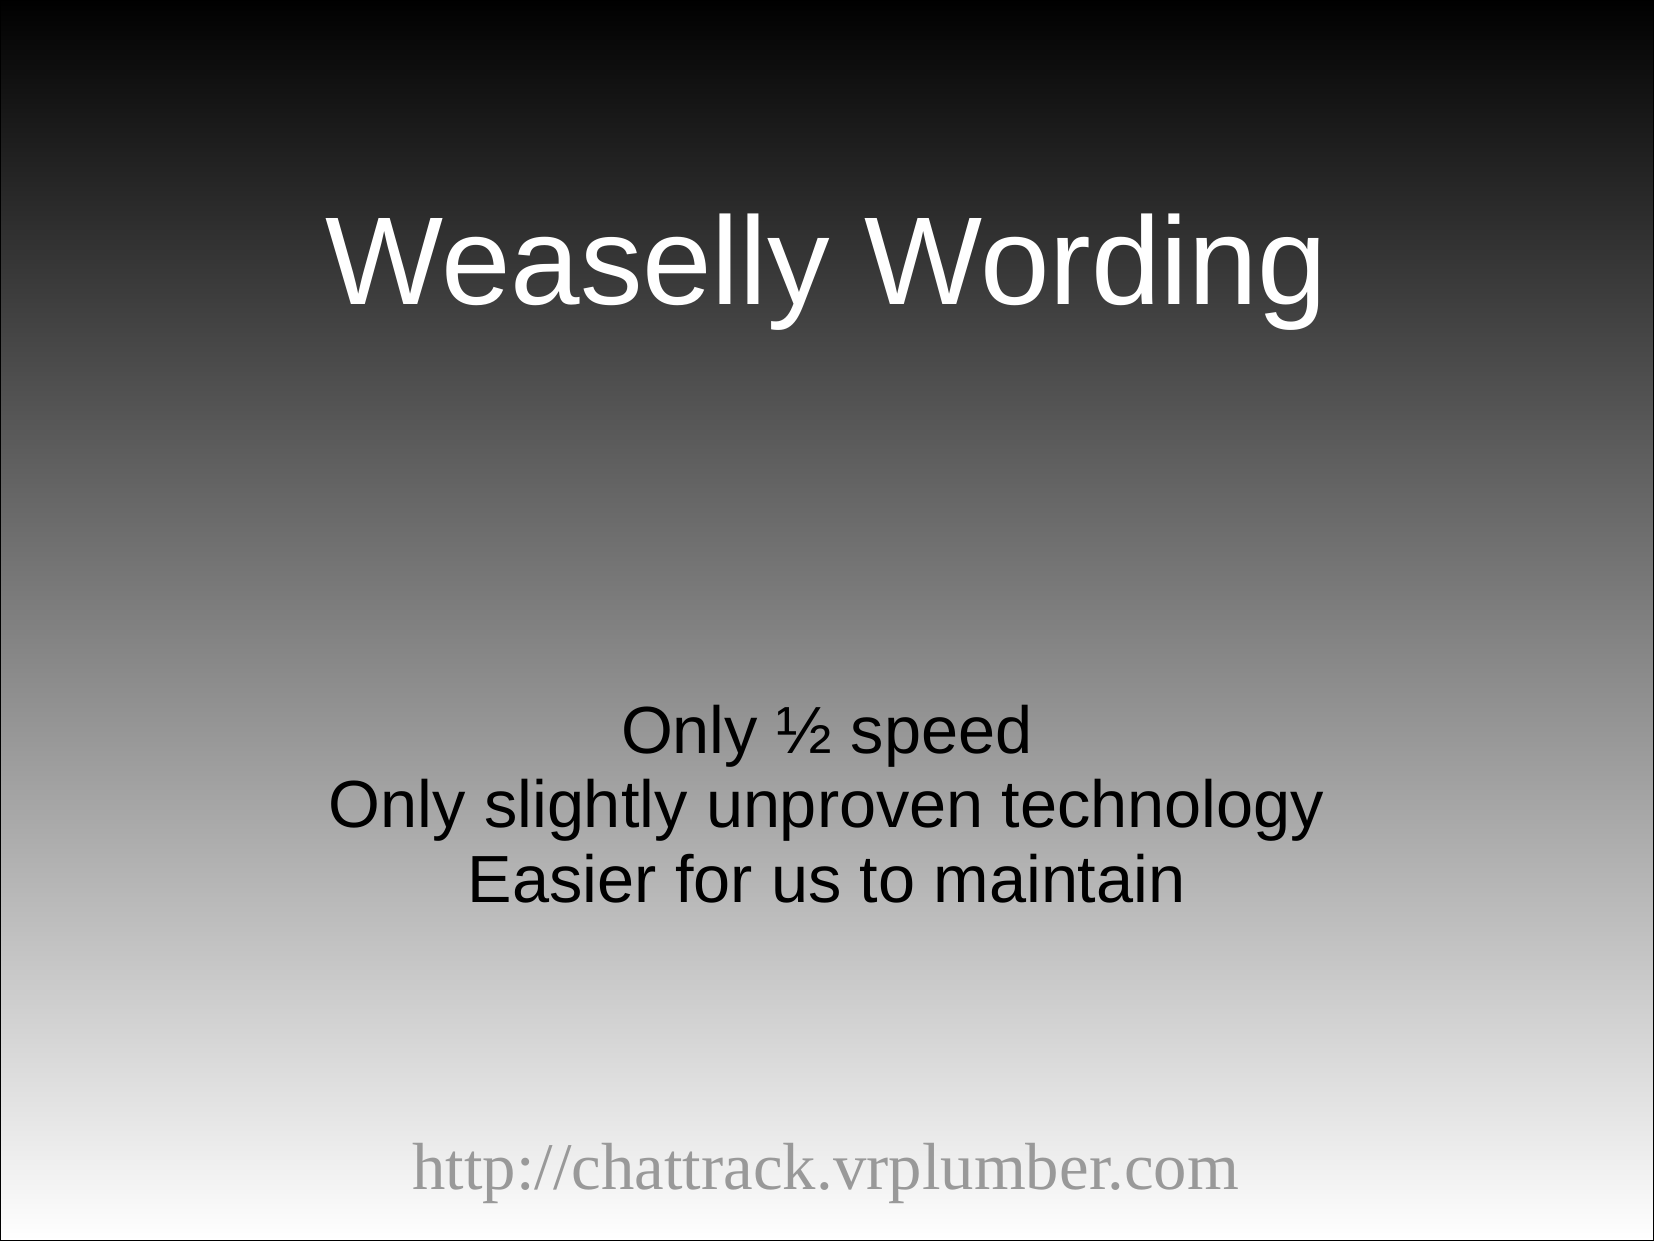

# Weaselly Wording
Only ½ speed
Only slightly unproven technology
Easier for us to maintain
http://chattrack.vrplumber.com
13